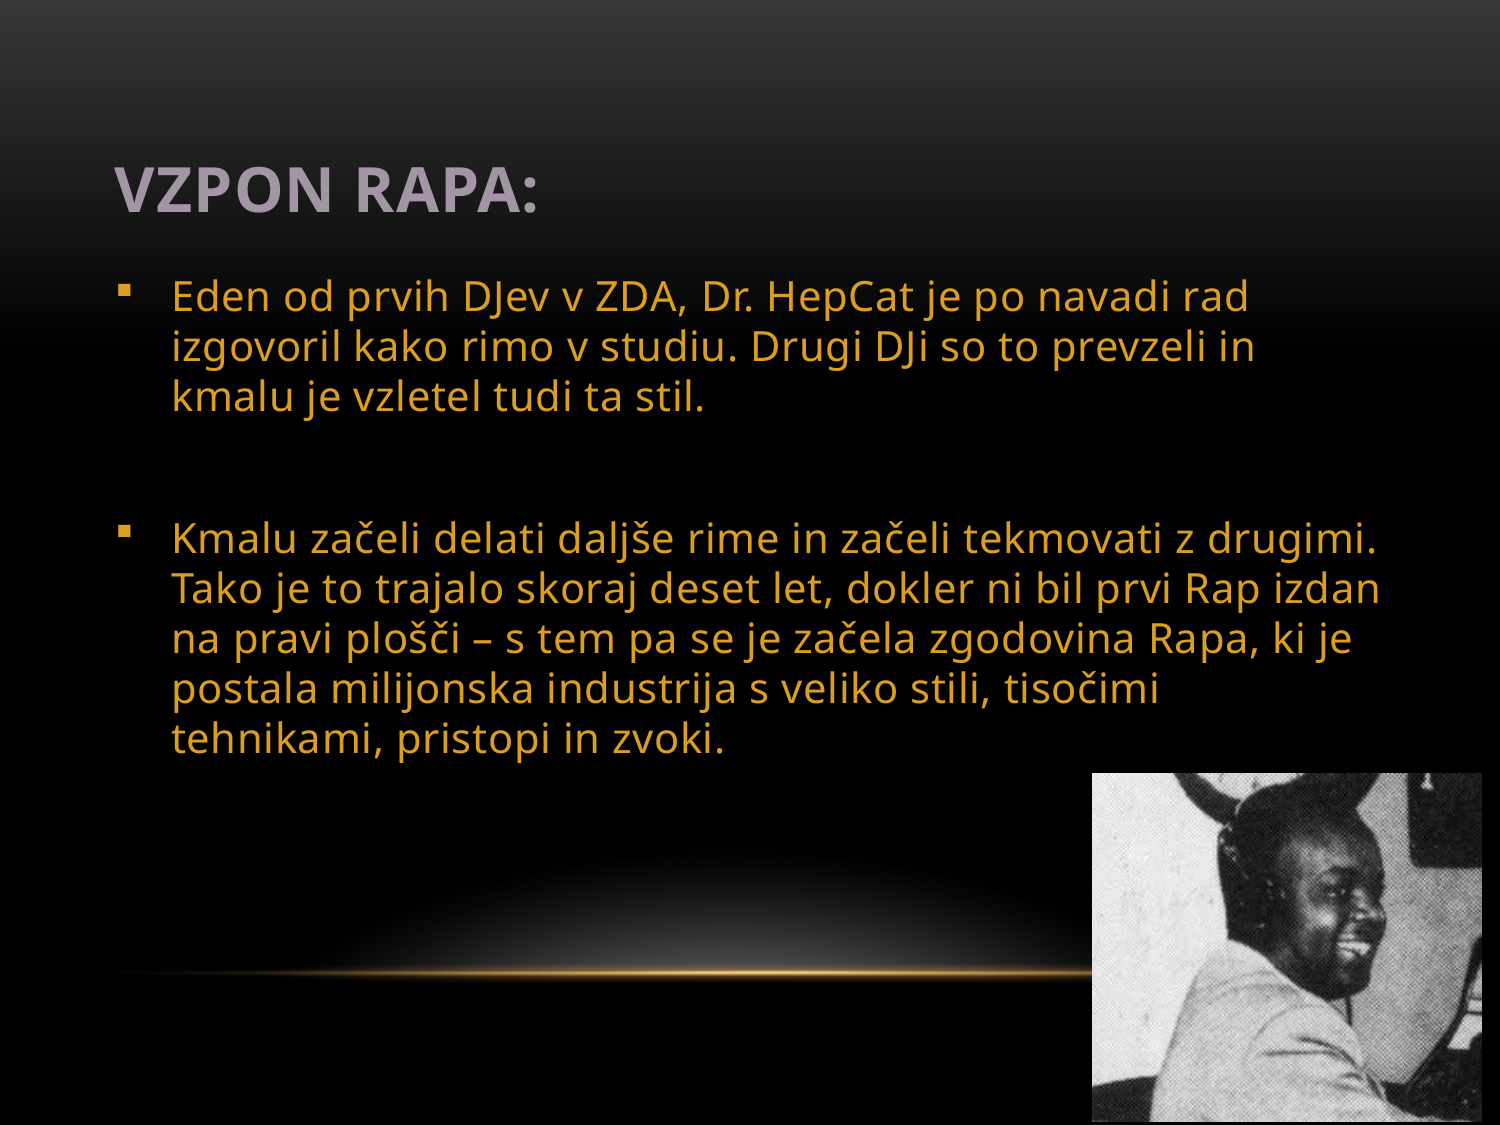

# VZPON RAPA:
Eden od prvih DJev v ZDA, Dr. HepCat je po navadi rad izgovoril kako rimo v studiu. Drugi DJi so to prevzeli in kmalu je vzletel tudi ta stil.
Kmalu začeli delati daljše rime in začeli tekmovati z drugimi. Tako je to trajalo skoraj deset let, dokler ni bil prvi Rap izdan na pravi plošči – s tem pa se je začela zgodovina Rapa, ki je postala milijonska industrija s veliko stili, tisočimi tehnikami, pristopi in zvoki.